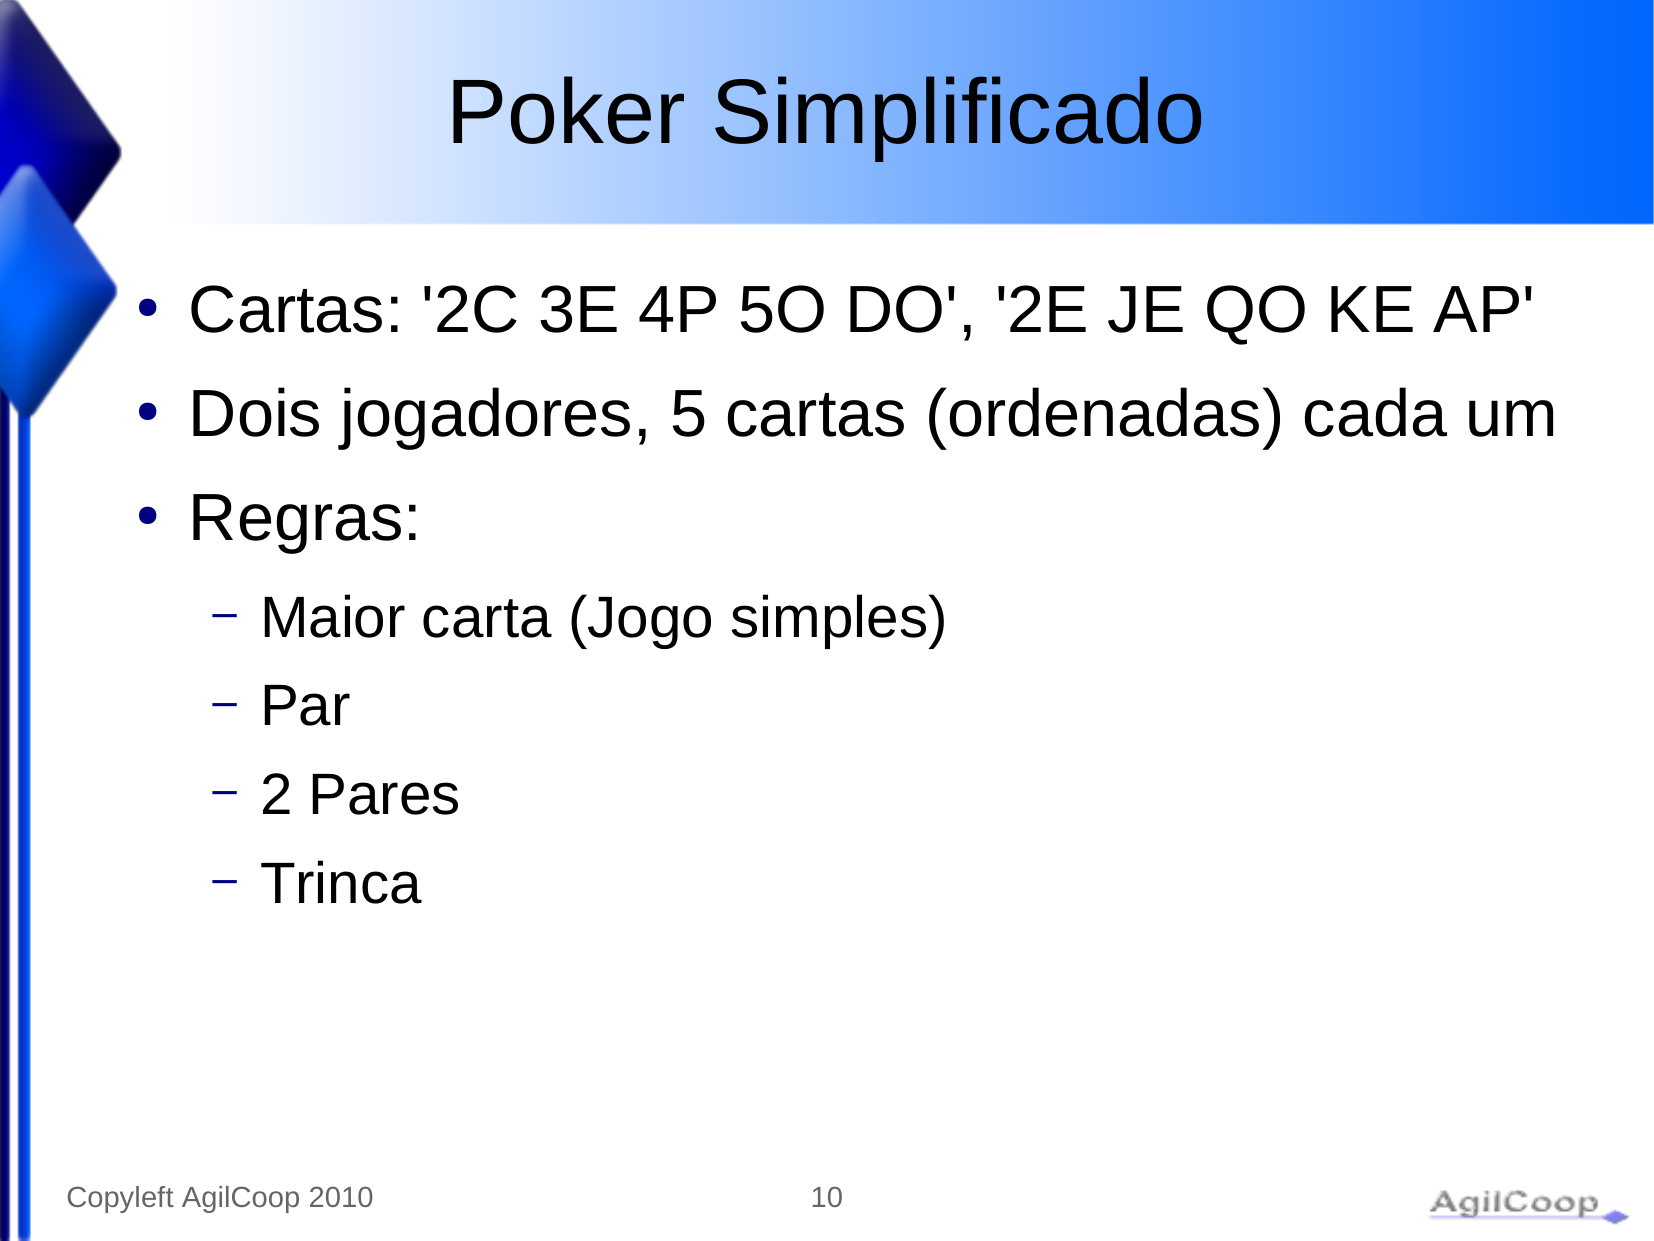

# Poker Simplificado
Cartas: '2C 3E 4P 5O DO', '2E JE QO KE AP'
Dois jogadores, 5 cartas (ordenadas) cada um
Regras:
Maior carta (Jogo simples)
Par
2 Pares
Trinca
Copyleft AgilCoop 2010
10